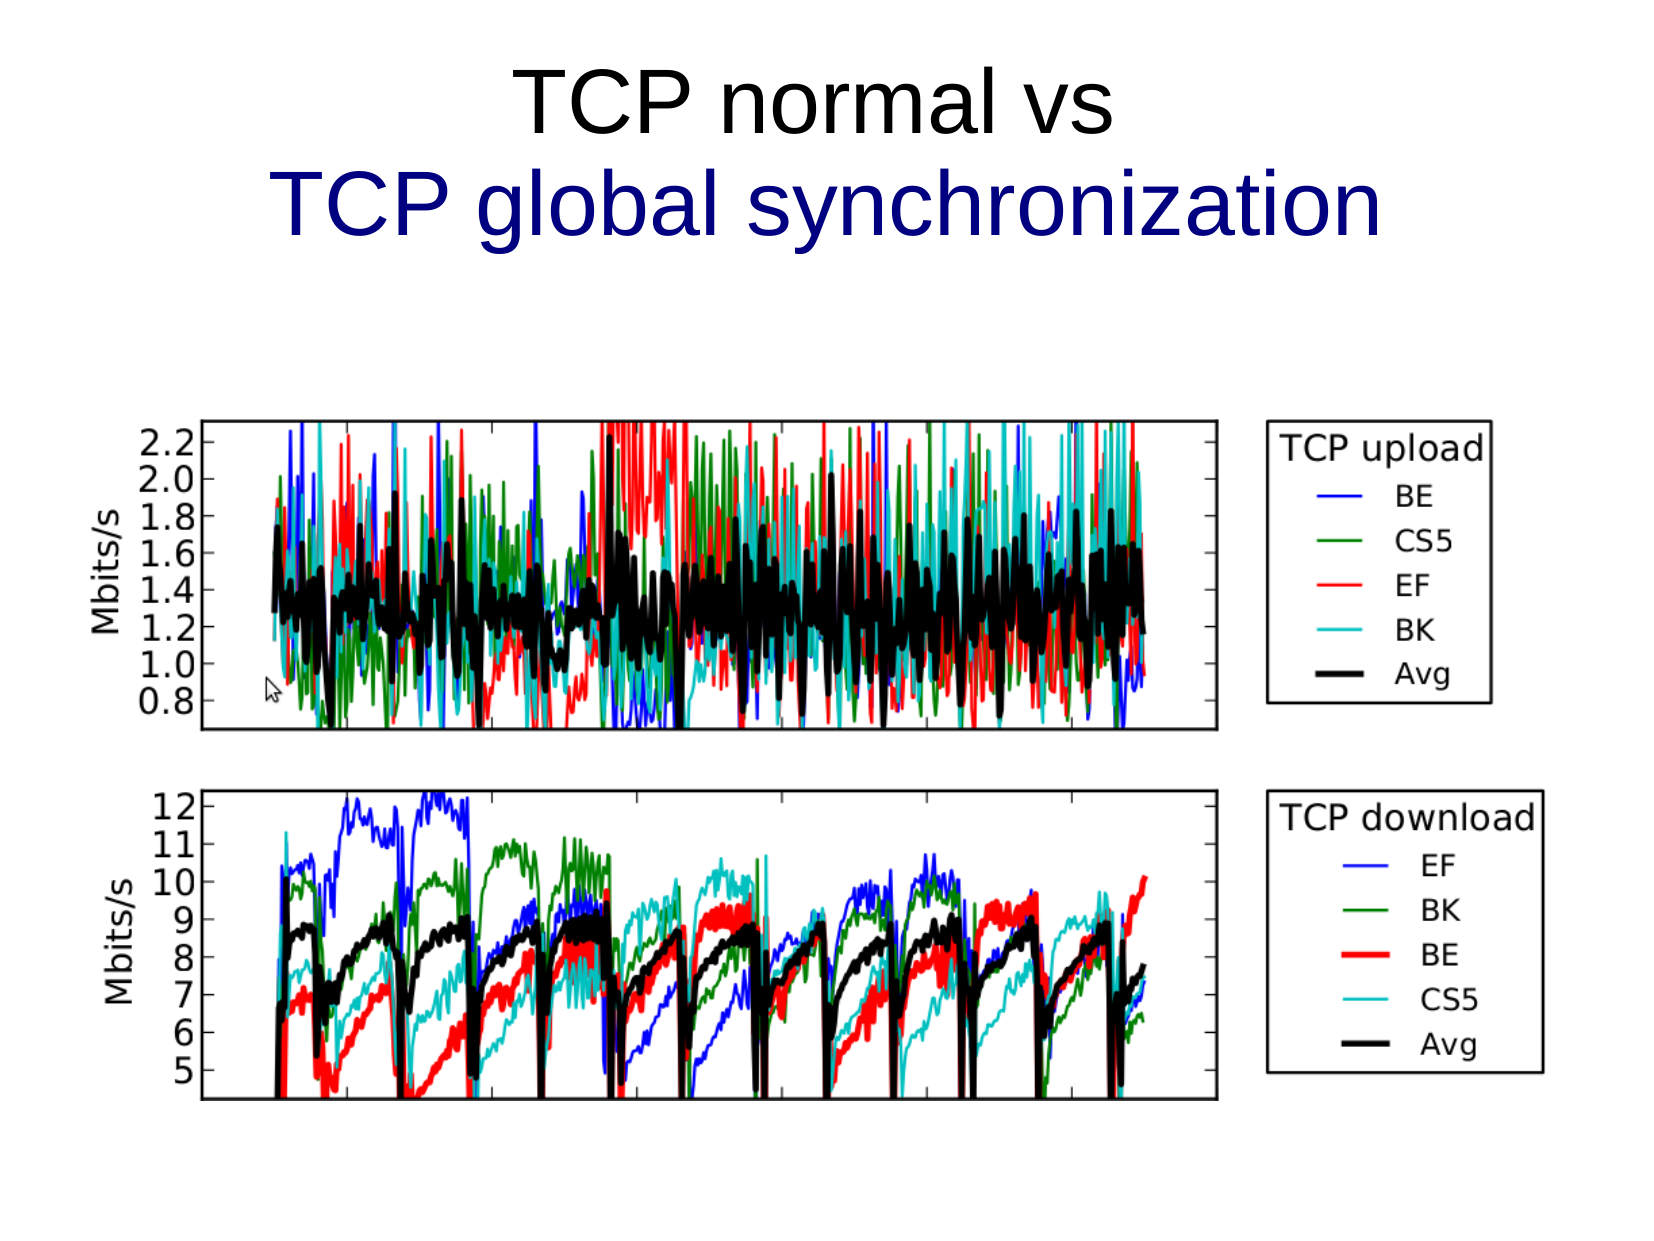

# TCP normal vs TCP global synchronization